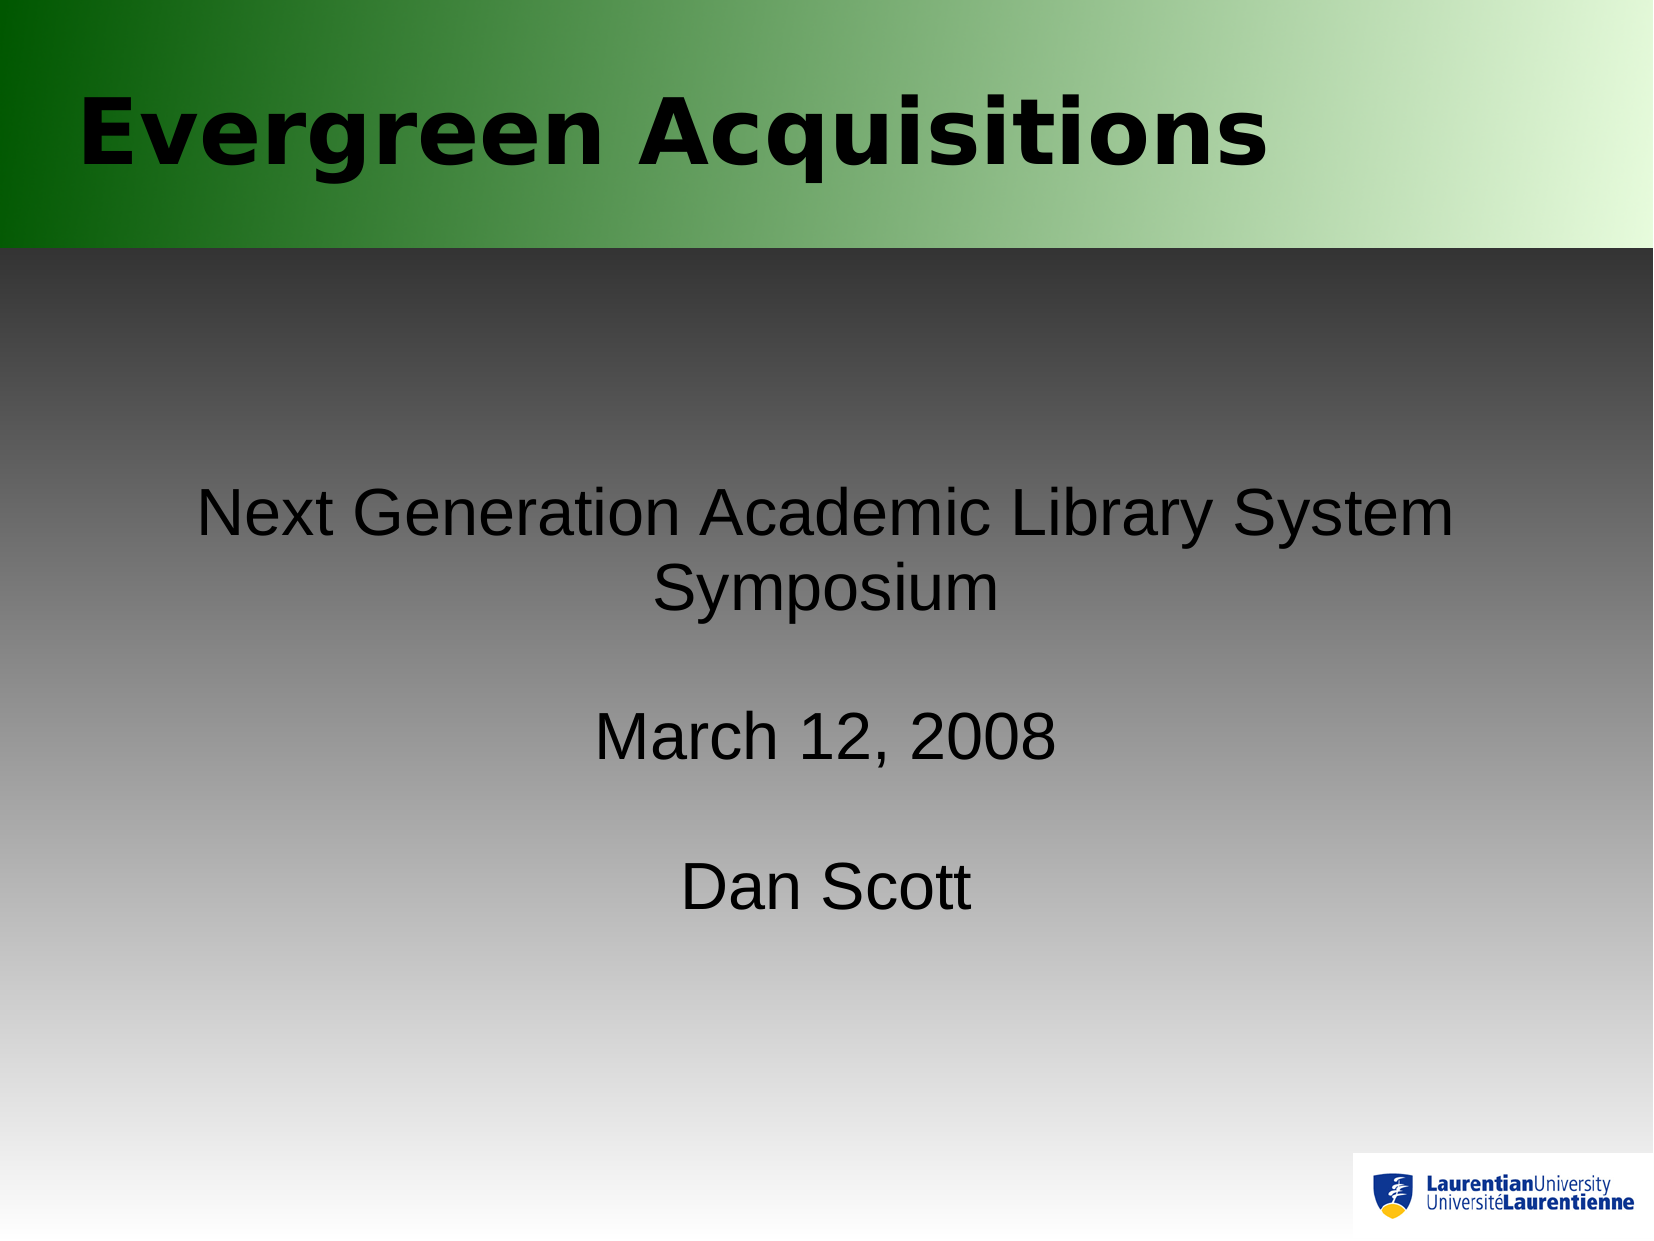

# Evergreen Acquisitions
Next Generation Academic Library System Symposium
March 12, 2008
Dan Scott